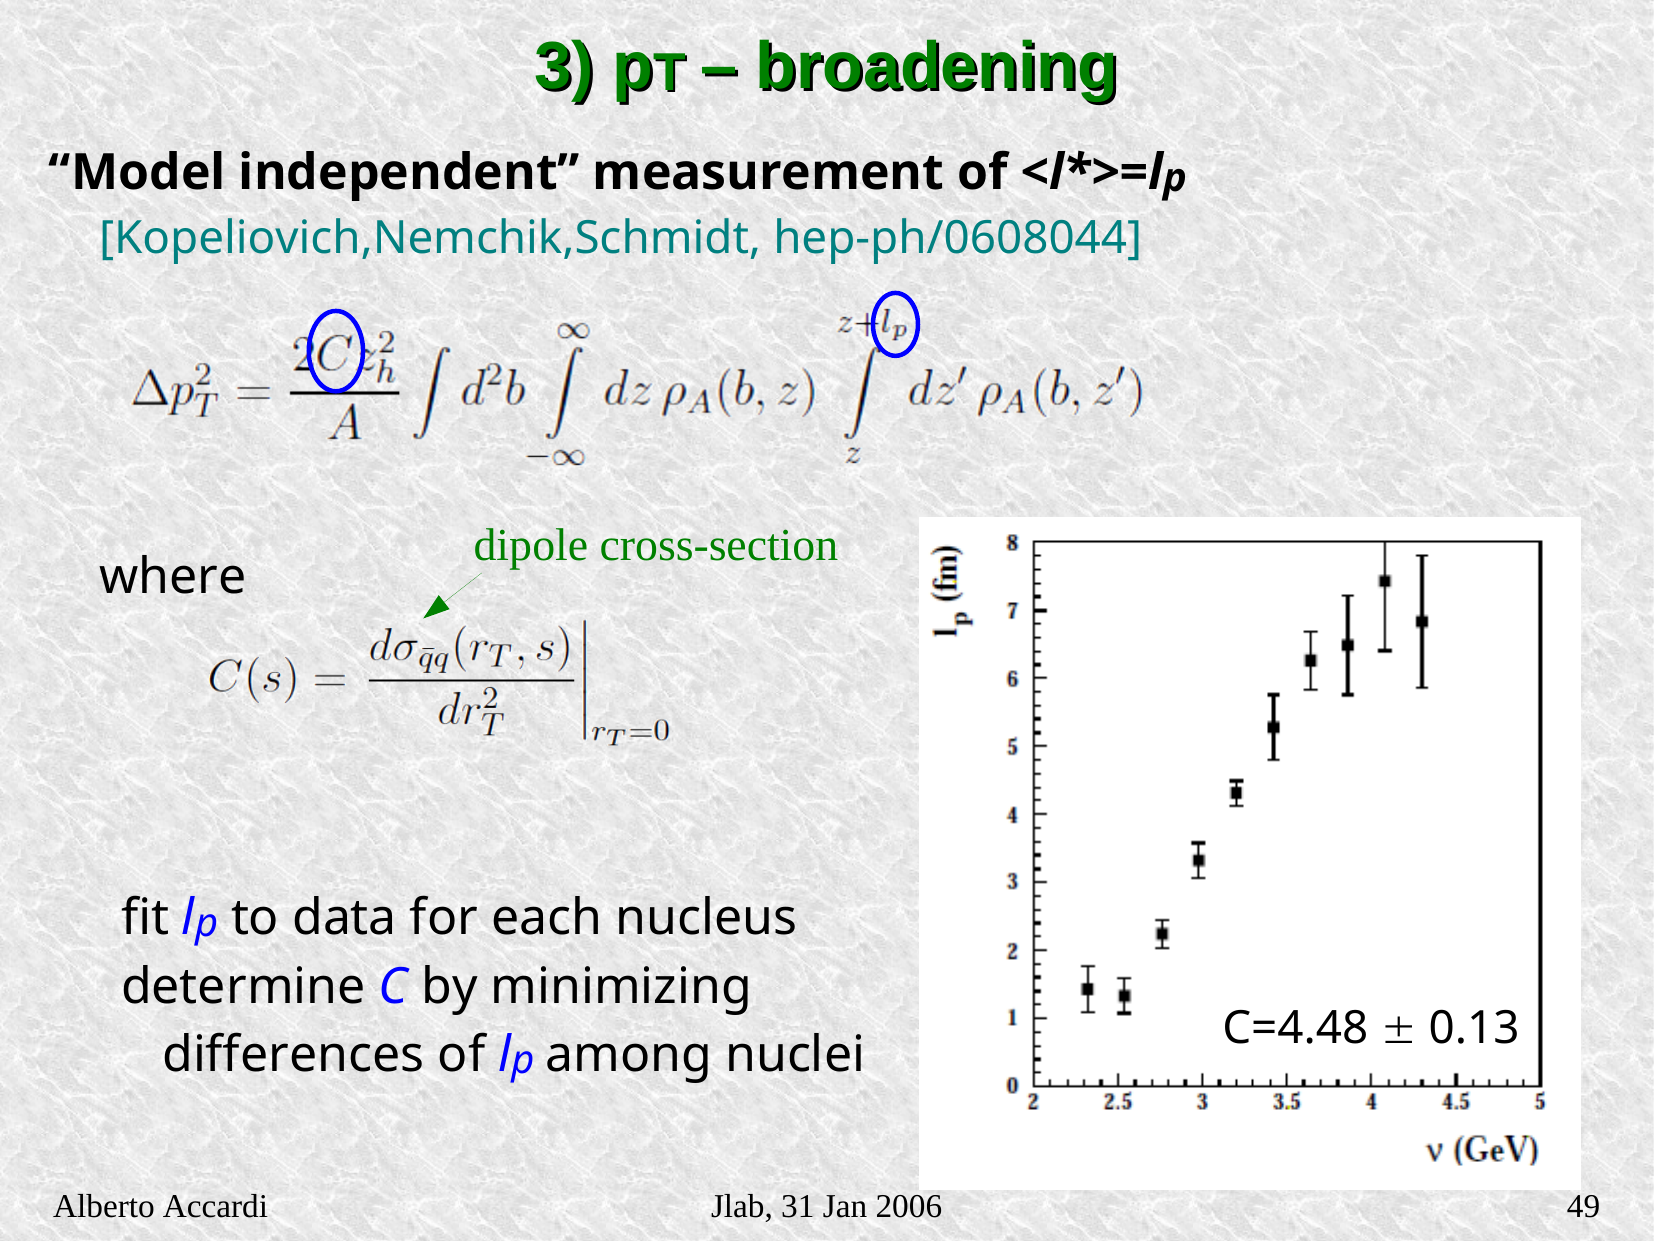

3) pT – broadening
“Model independent” measurement of <l*>=lp
[Kopeliovich,Nemchik,Schmidt, hep-ph/0608044]
where
 fit lp to data for each nucleus
 determine C by minimizing
 differences of lp among nuclei
dipole cross-section
C=4.48  0.13
Alberto Accardi
Padova U.
49